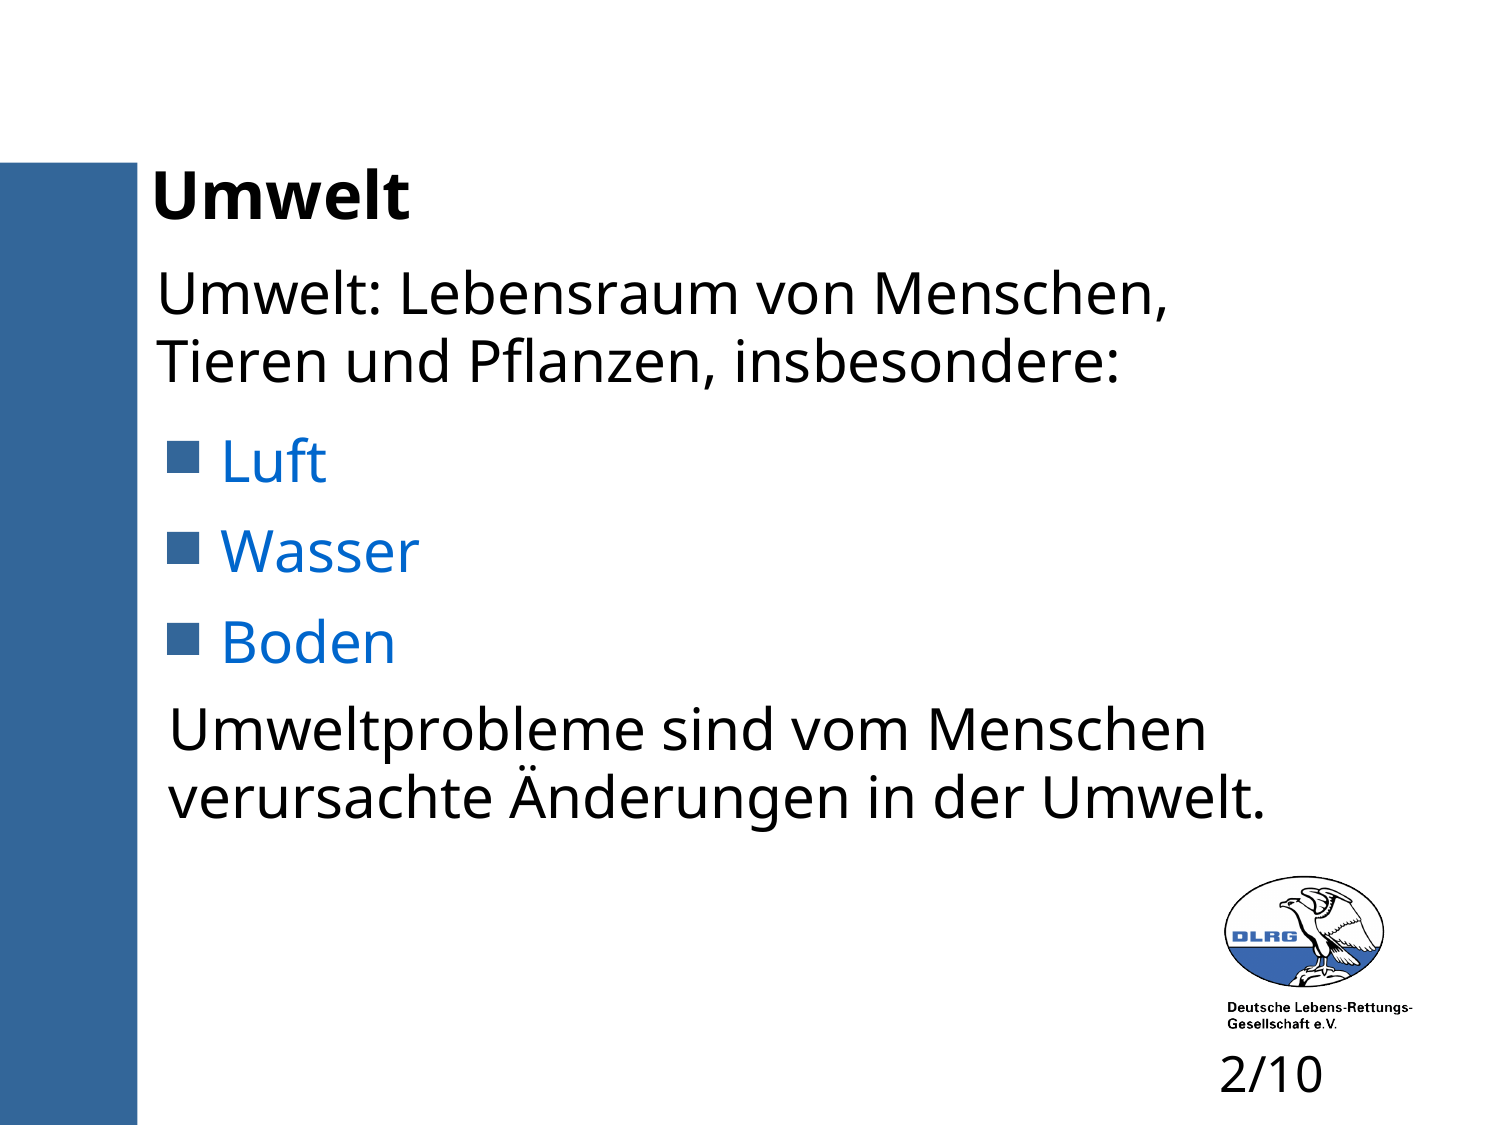

# Umwelt
Umwelt: Lebensraum von Menschen,
Tieren und Pflanzen, insbesondere:
Luft
Wasser
Boden
Umweltprobleme sind vom Menschen
verursachte Änderungen in der Umwelt.